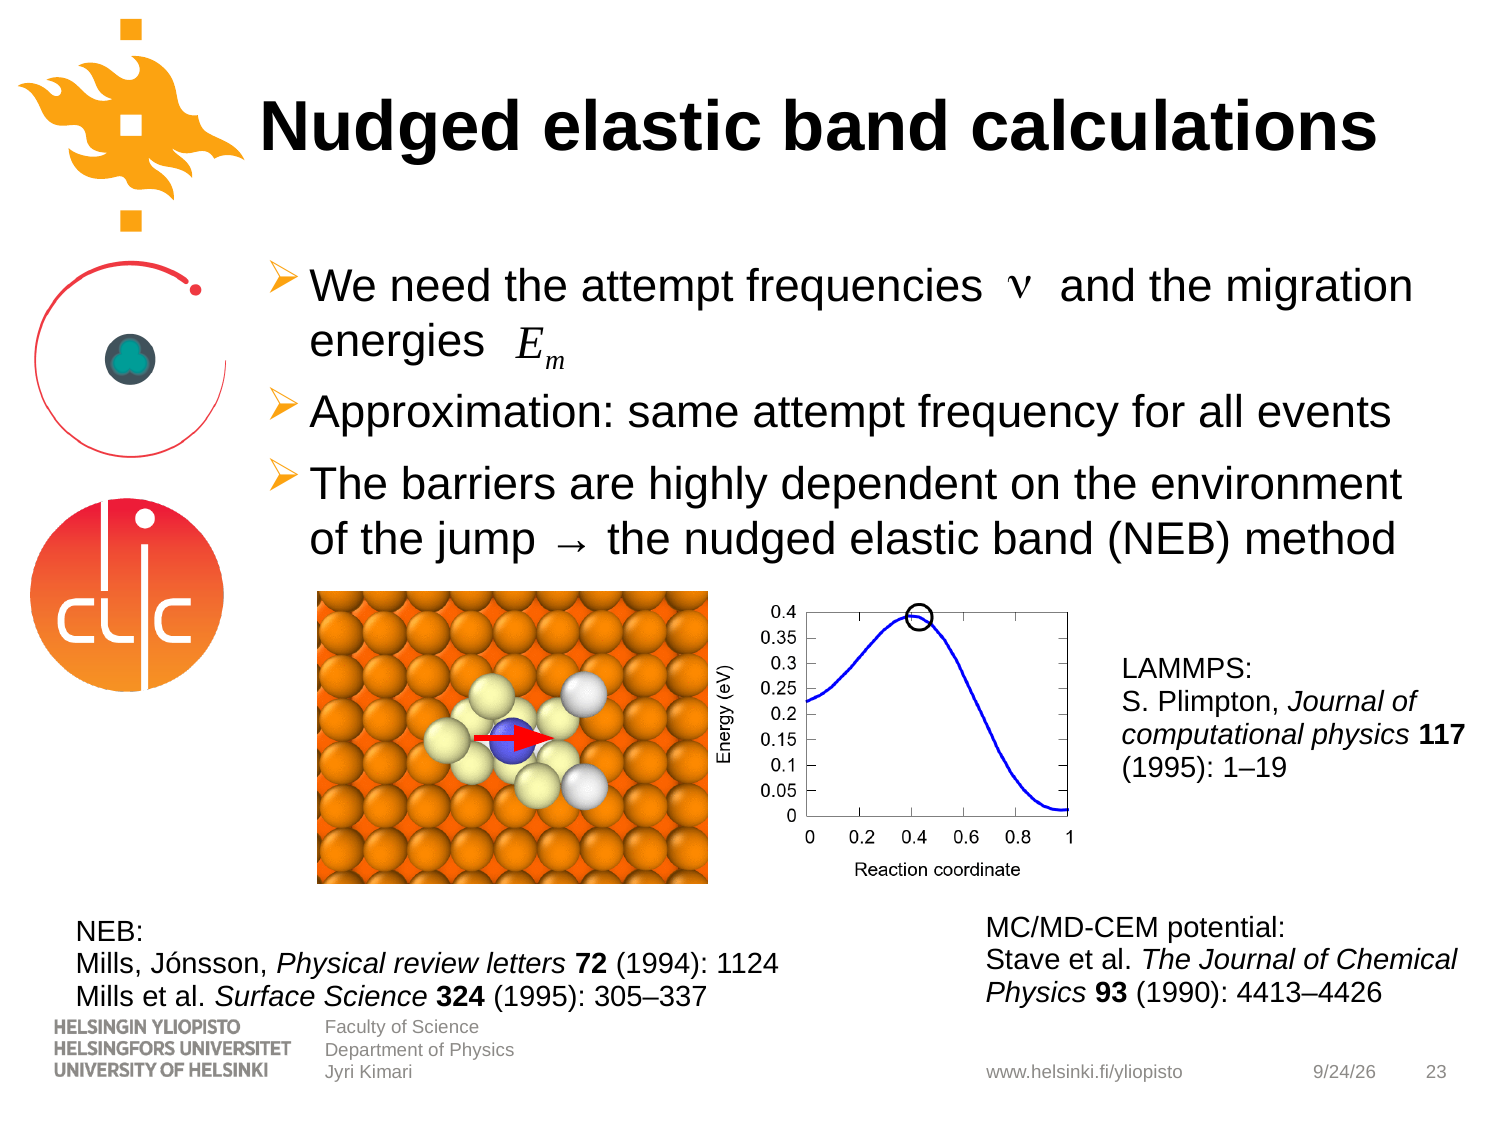

# Nudged elastic band calculations
We need the attempt frequencies and the migration energies
Approximation: same attempt frequency for all events
The barriers are highly dependent on the environment of the jump → the nudged elastic band (NEB) method
LAMMPS:
S. Plimpton, Journal of
computational physics 117
(1995): 1–19
MC/MD-CEM potential:
Stave et al. The Journal of Chemical
Physics 93 (1990): 4413–4426
NEB:
Mills, Jónsson, Physical review letters 72 (1994): 1124
Mills et al. Surface Science 324 (1995): 305–337
Faculty of Science
Department of Physics
Jyri Kimari